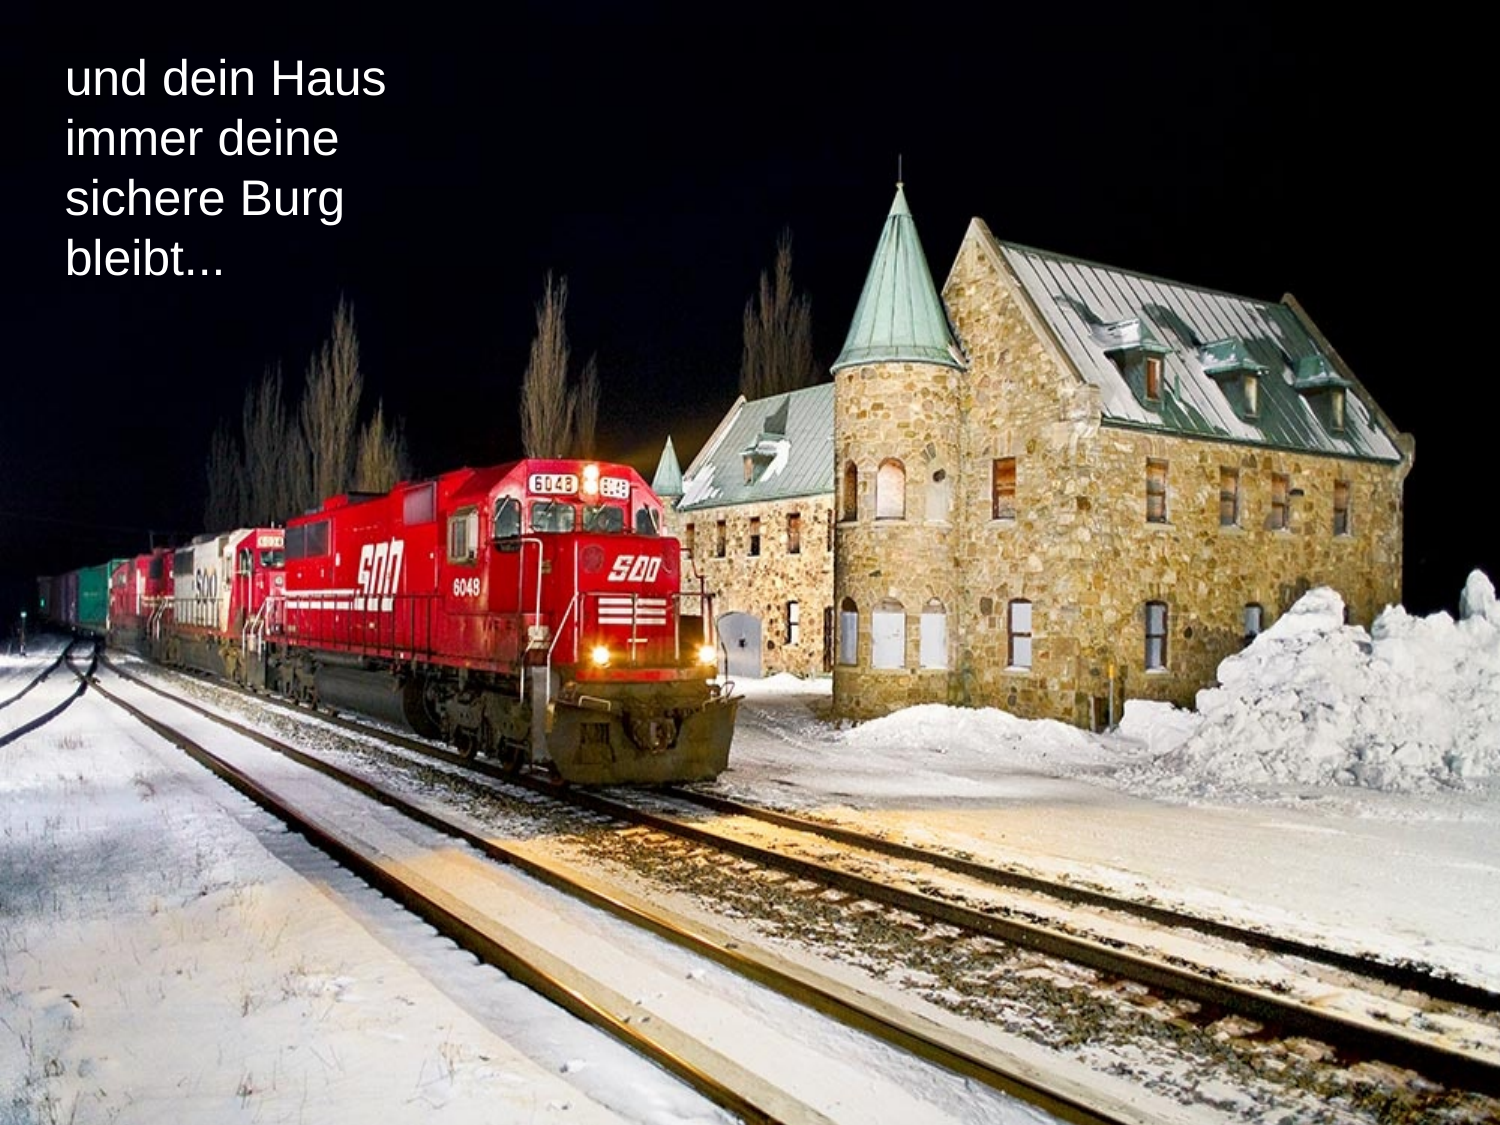

und dein Haus immer deine sichere Burg bleibt...
#